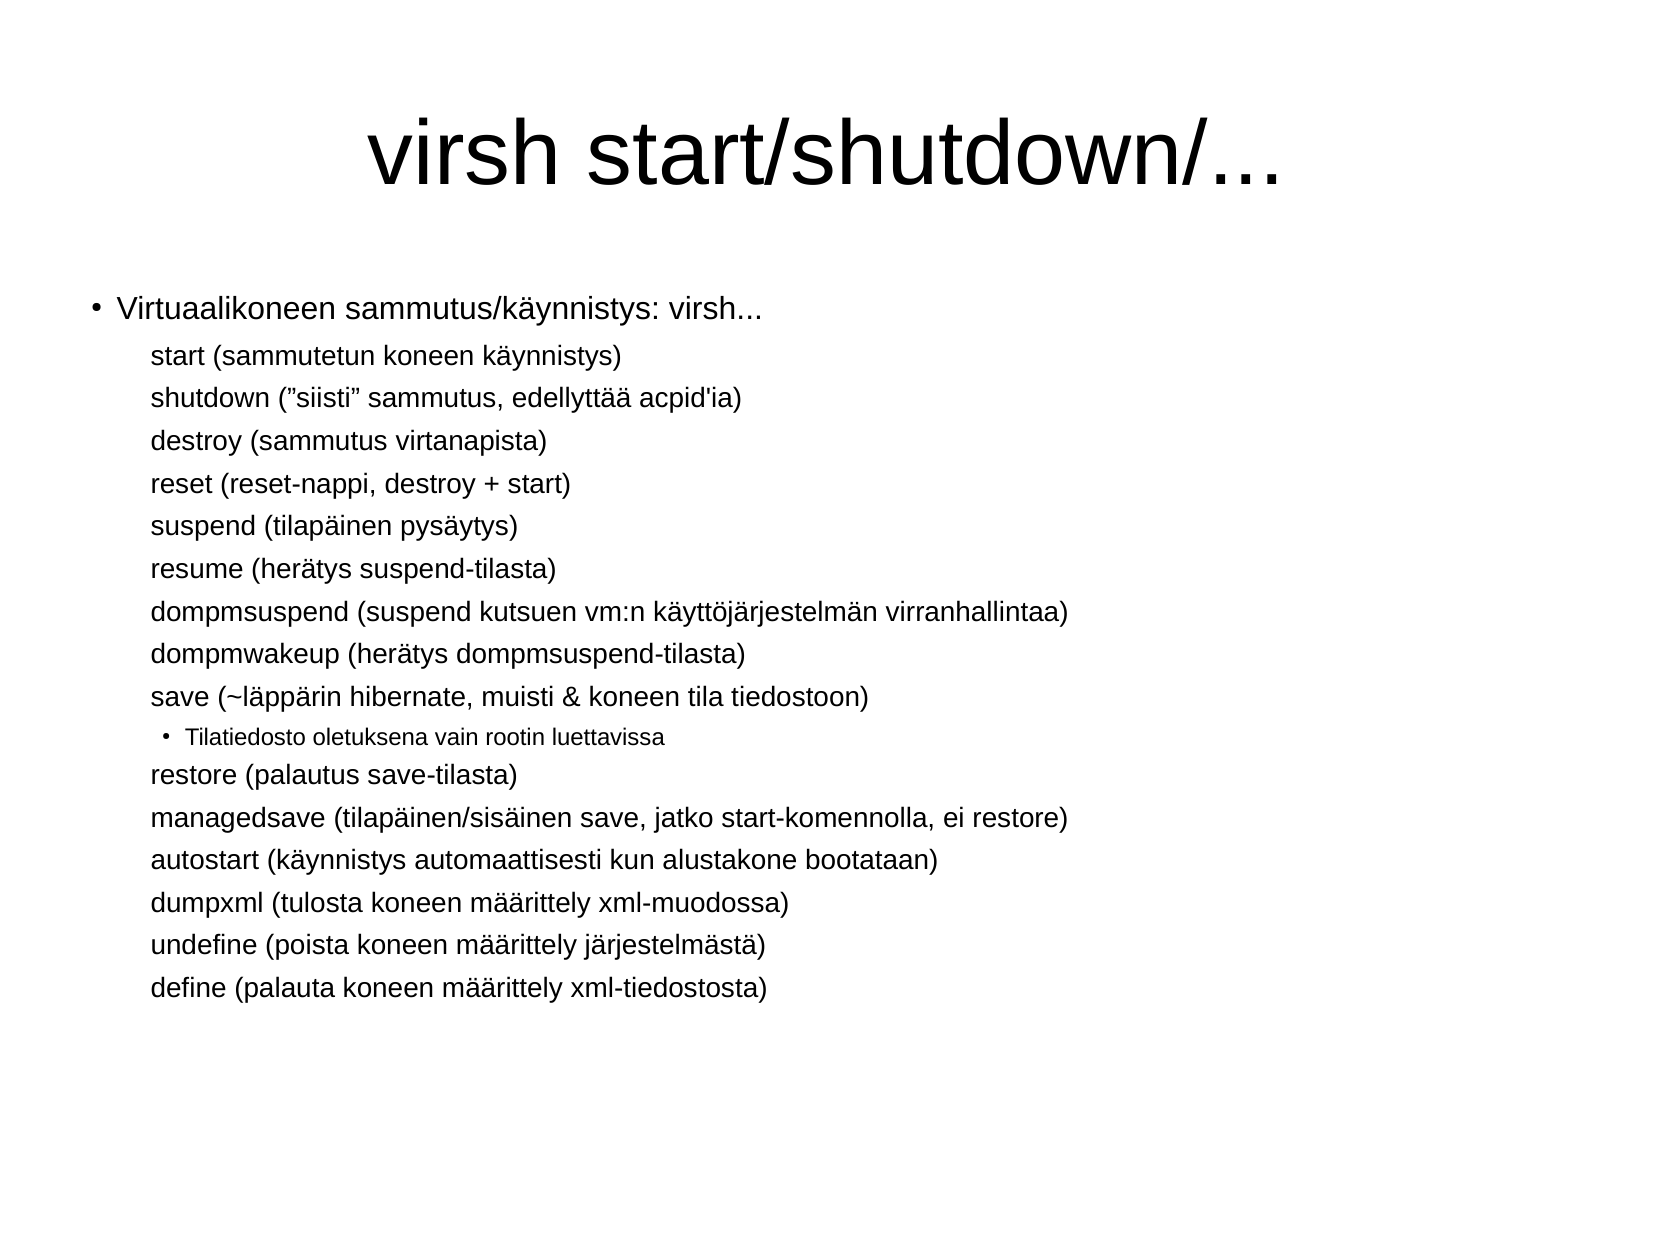

# virsh start/shutdown/...
Virtuaalikoneen sammutus/käynnistys: virsh...
start (sammutetun koneen käynnistys)
shutdown (”siisti” sammutus, edellyttää acpid'ia)
destroy (sammutus virtanapista)
reset (reset-nappi, destroy + start)
suspend (tilapäinen pysäytys)
resume (herätys suspend-tilasta)
dompmsuspend (suspend kutsuen vm:n käyttöjärjestelmän virranhallintaa)
dompmwakeup (herätys dompmsuspend-tilasta)
save (~läppärin hibernate, muisti & koneen tila tiedostoon)
Tilatiedosto oletuksena vain rootin luettavissa
restore (palautus save-tilasta)
managedsave (tilapäinen/sisäinen save, jatko start-komennolla, ei restore)
autostart (käynnistys automaattisesti kun alustakone bootataan)
dumpxml (tulosta koneen määrittely xml-muodossa)
undefine (poista koneen määrittely järjestelmästä)
define (palauta koneen määrittely xml-tiedostosta)